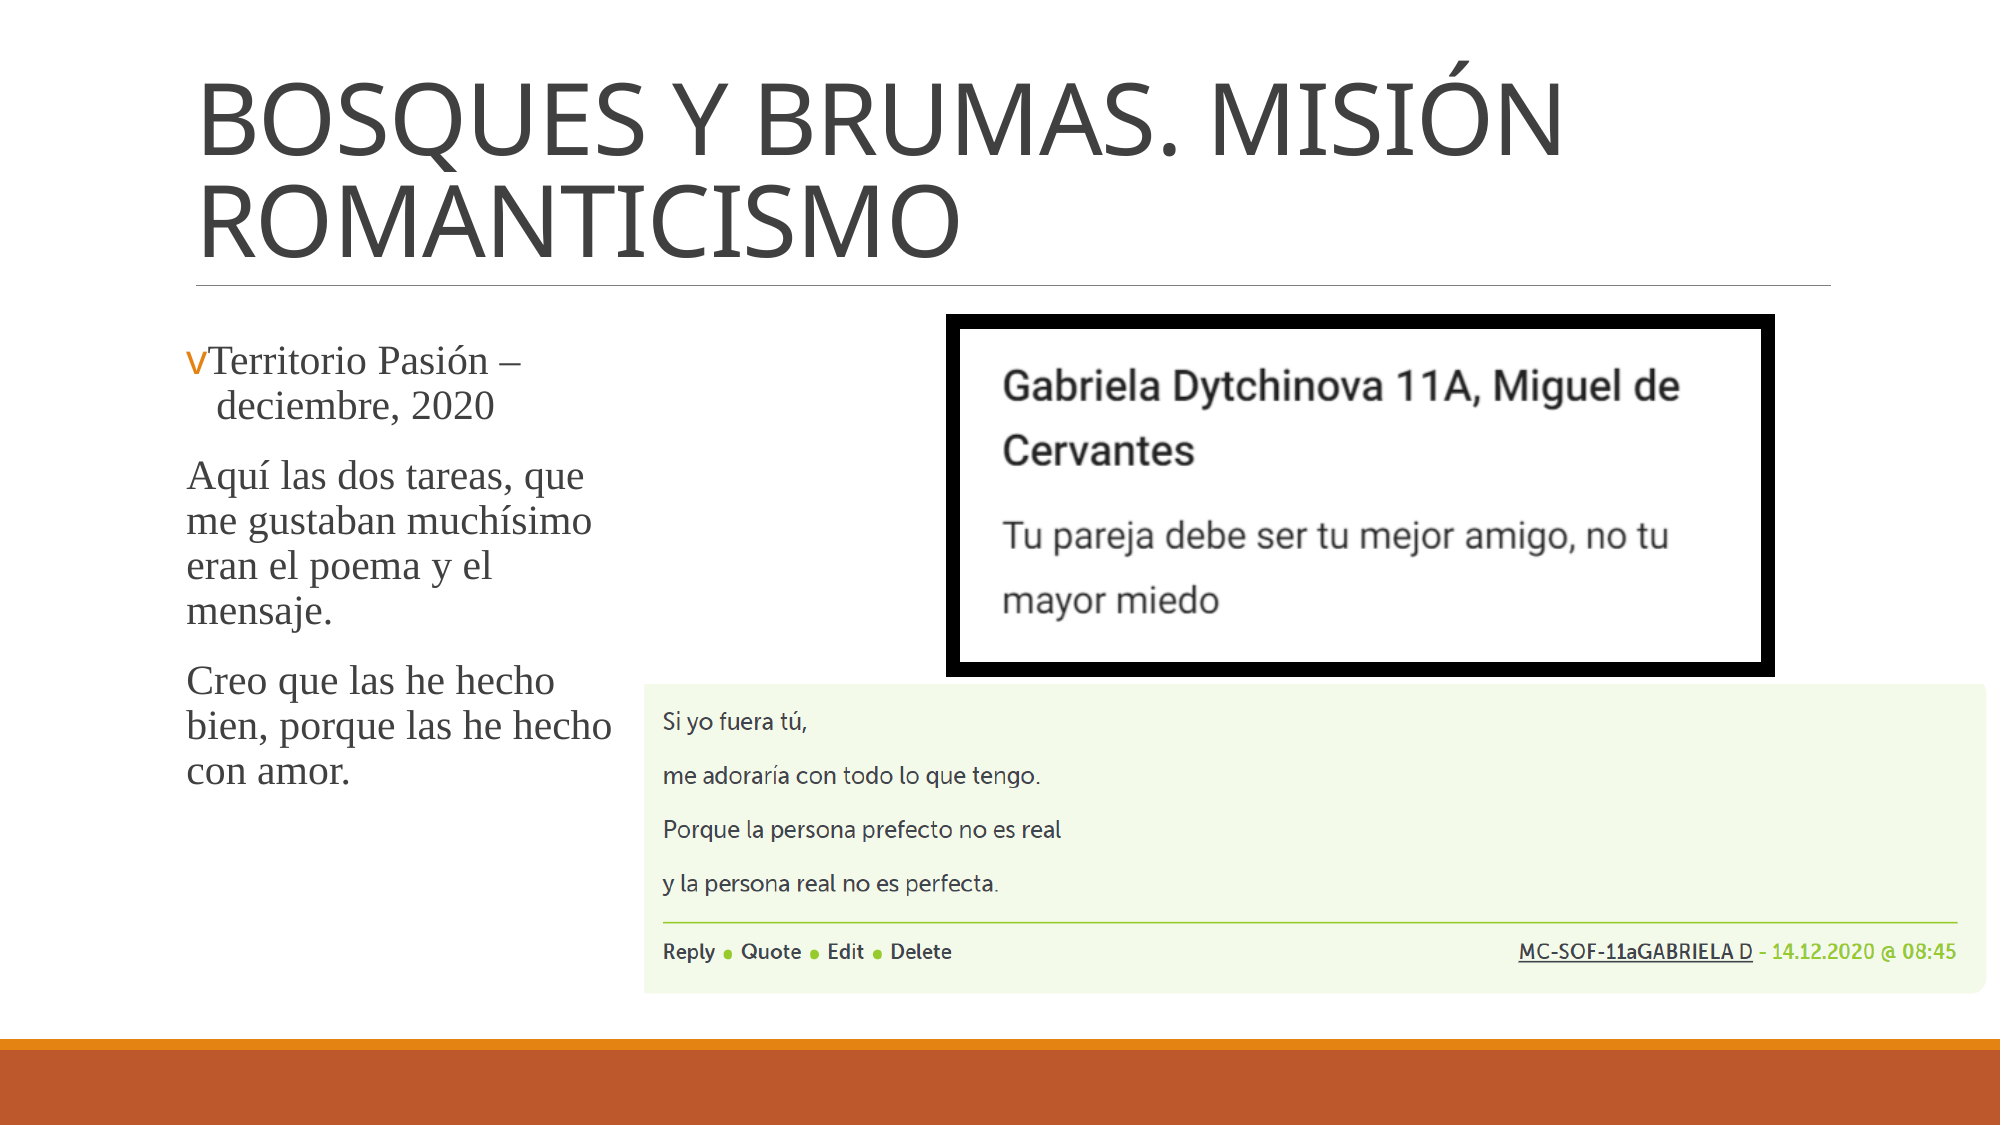

# BOSQUES Y BRUMAS. MISIÓN ROMANTICISMO
Territorio Pasión – deciembre, 2020
Aquí las dos tareas, que me gustaban muchísimo eran el poema y el mensaje.
Creo que las he hecho bien, porque las he hecho con amor.